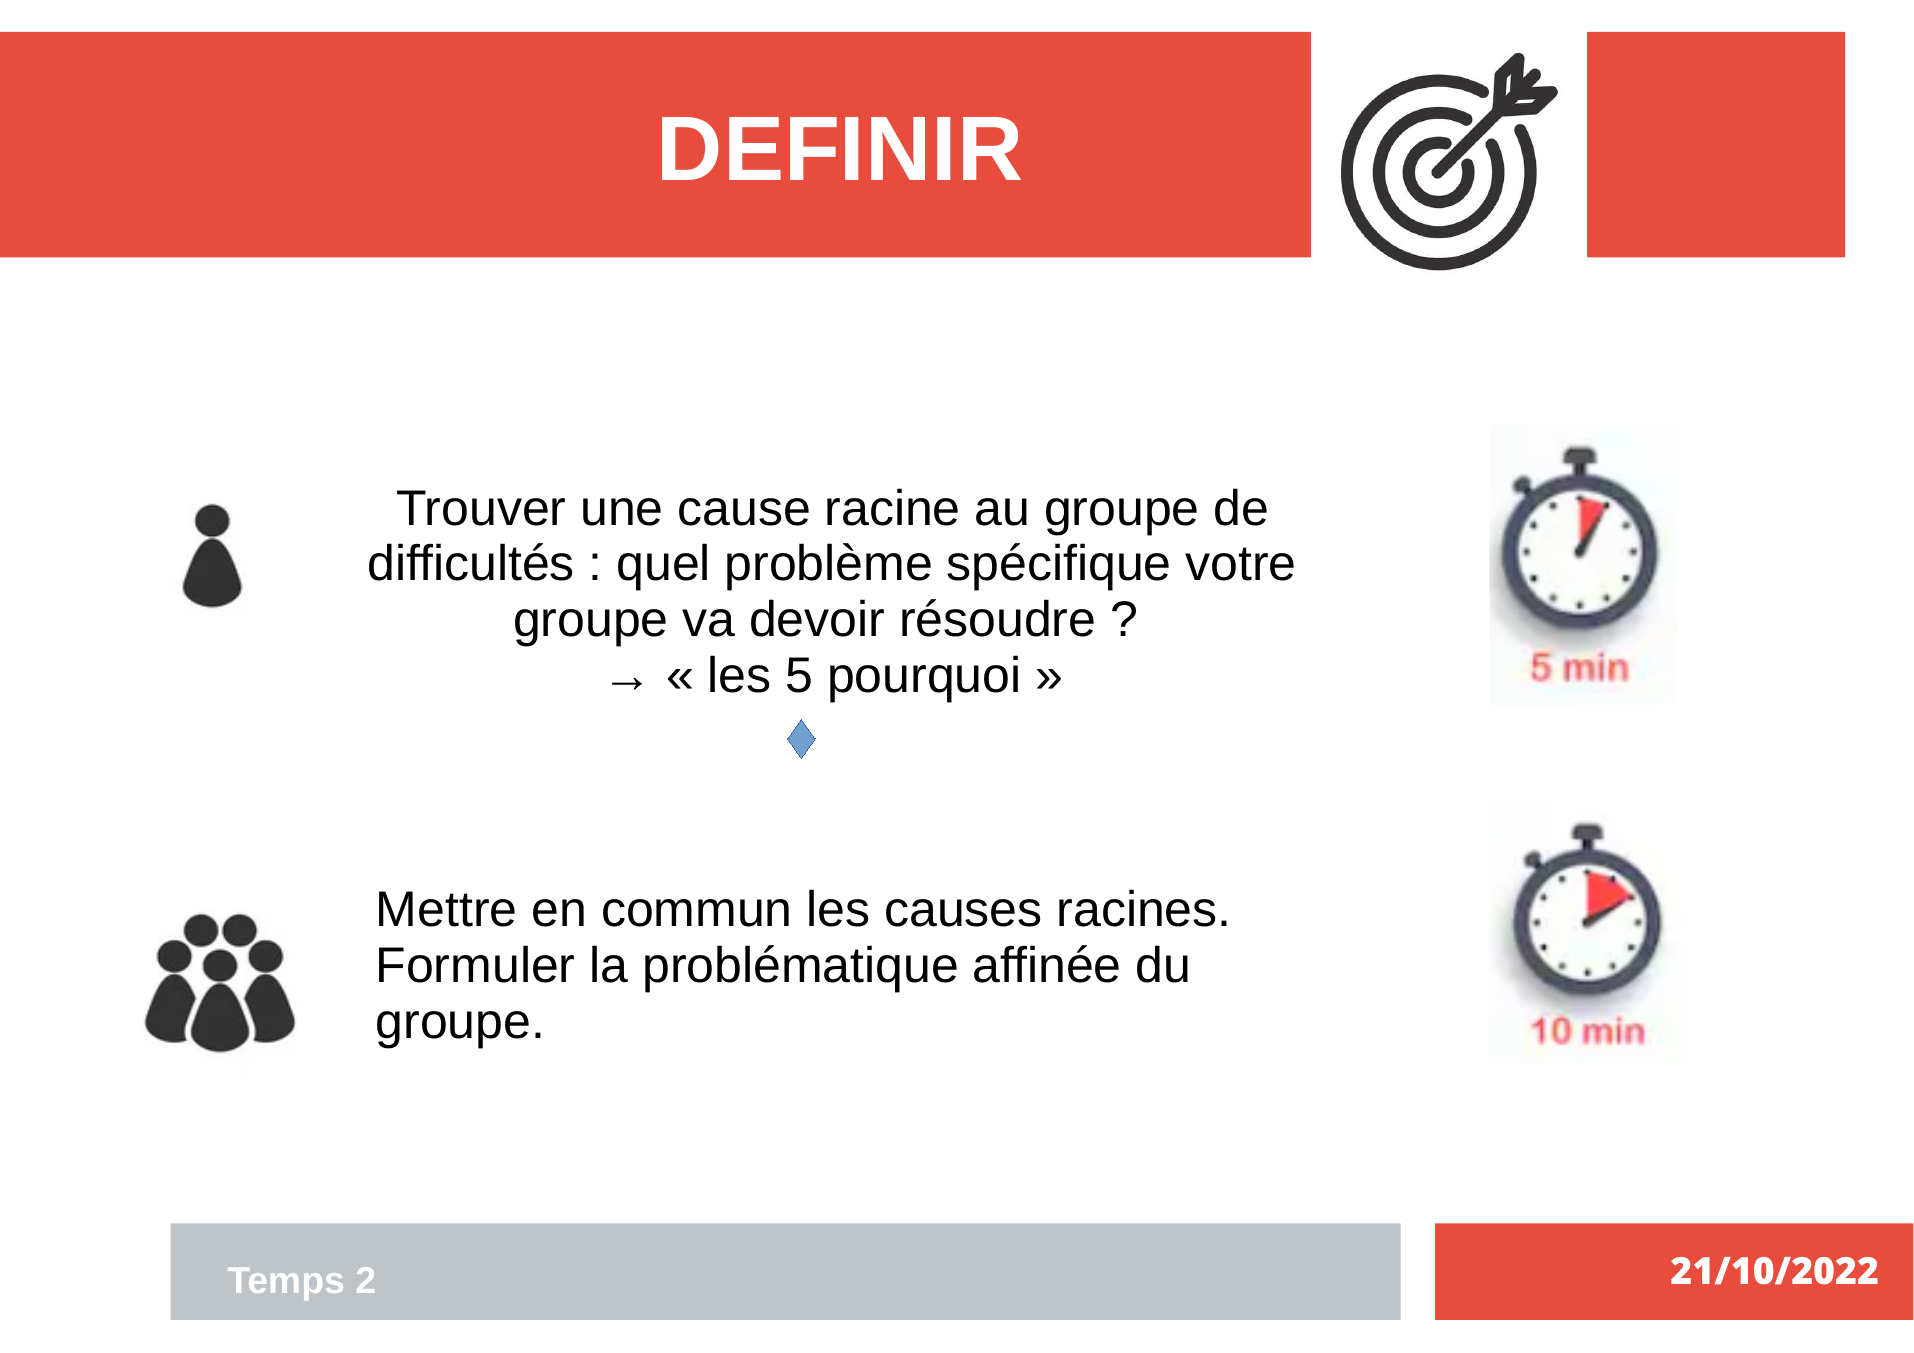

DEFINIR
Trouver une cause racine au groupe de difficultés : quel problème spécifique votre groupe va devoir résoudre ?
→ « les 5 pourquoi »
Mettre en commun les causes racines.
Formuler la problématique affinée du groupe.
21/10/2022
Temps 2